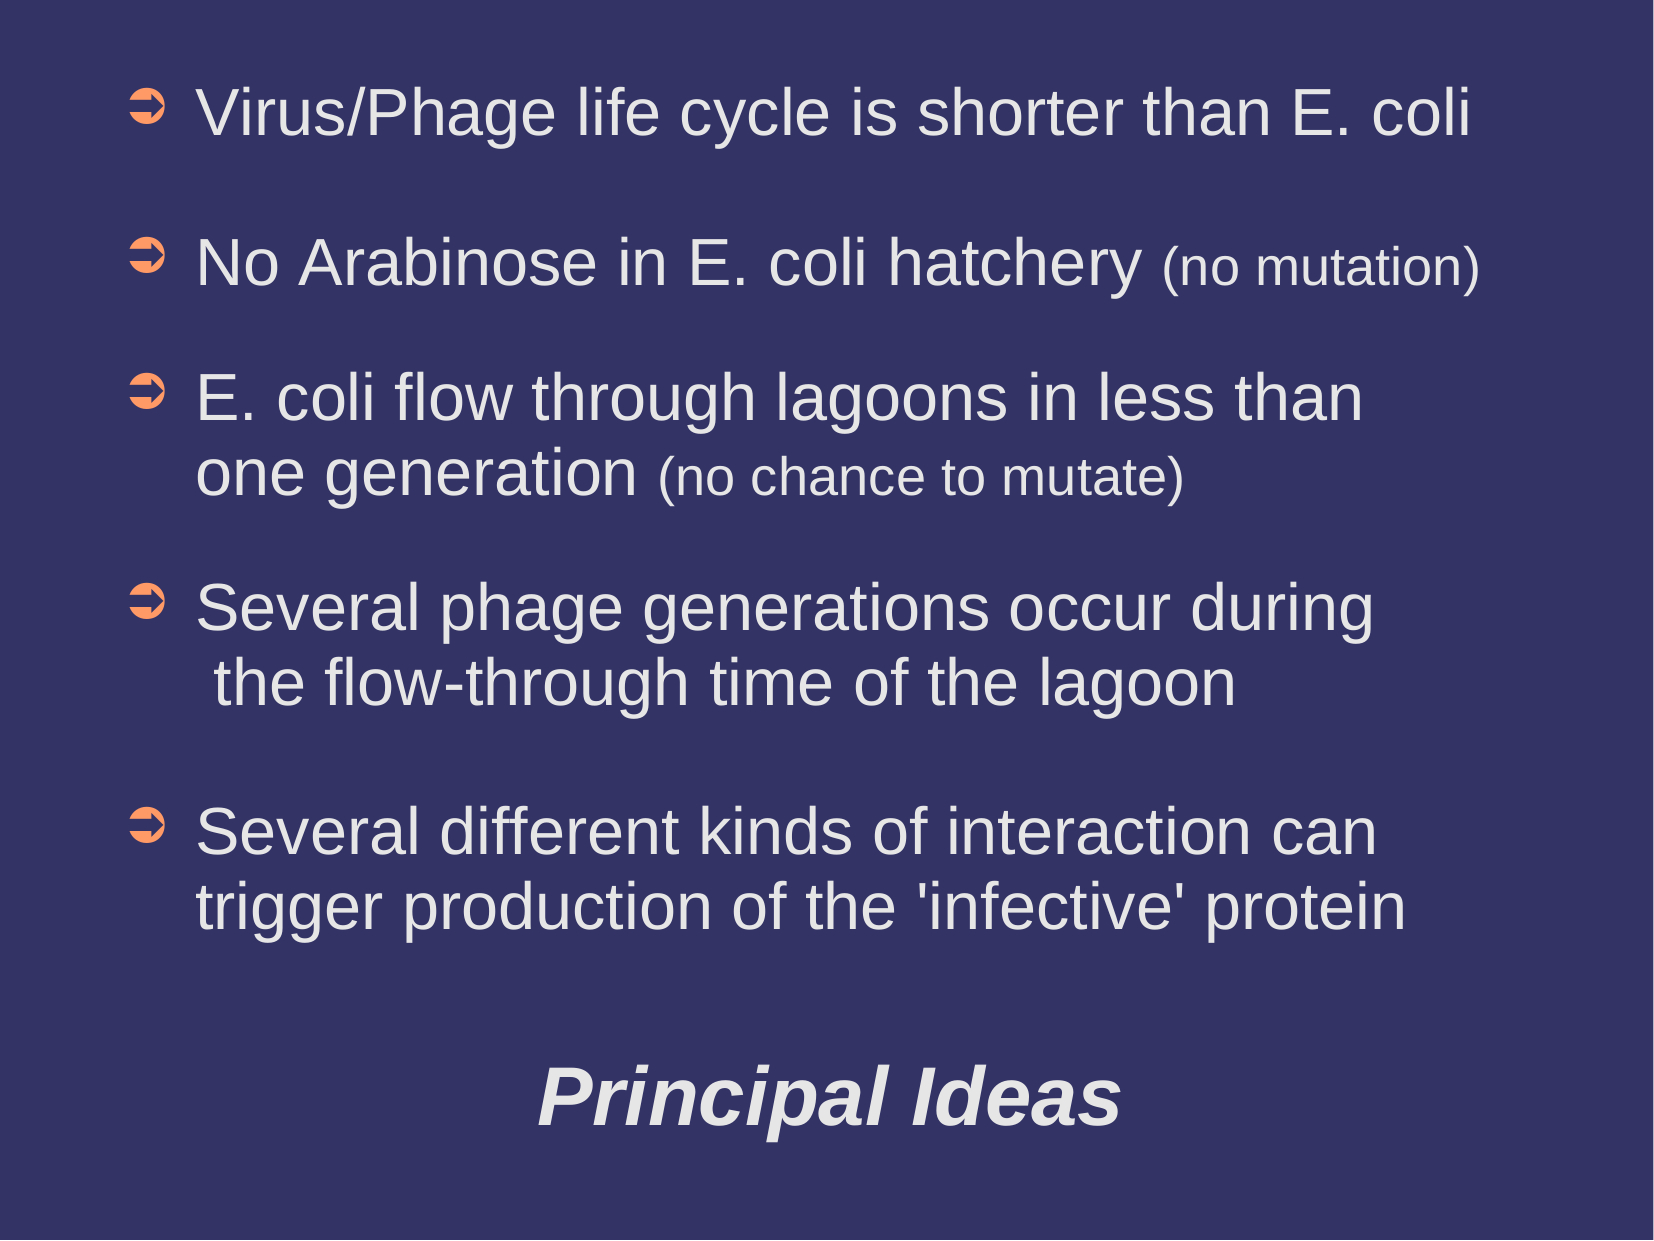

Virus/Phage life cycle is shorter than E. coli
No Arabinose in E. coli hatchery (no mutation)
E. coli flow through lagoons in less than
one generation (no chance to mutate)
Several phage generations occur during
 the flow-through time of the lagoon
Several different kinds of interaction can
trigger production of the 'infective' protein
# Principal Ideas